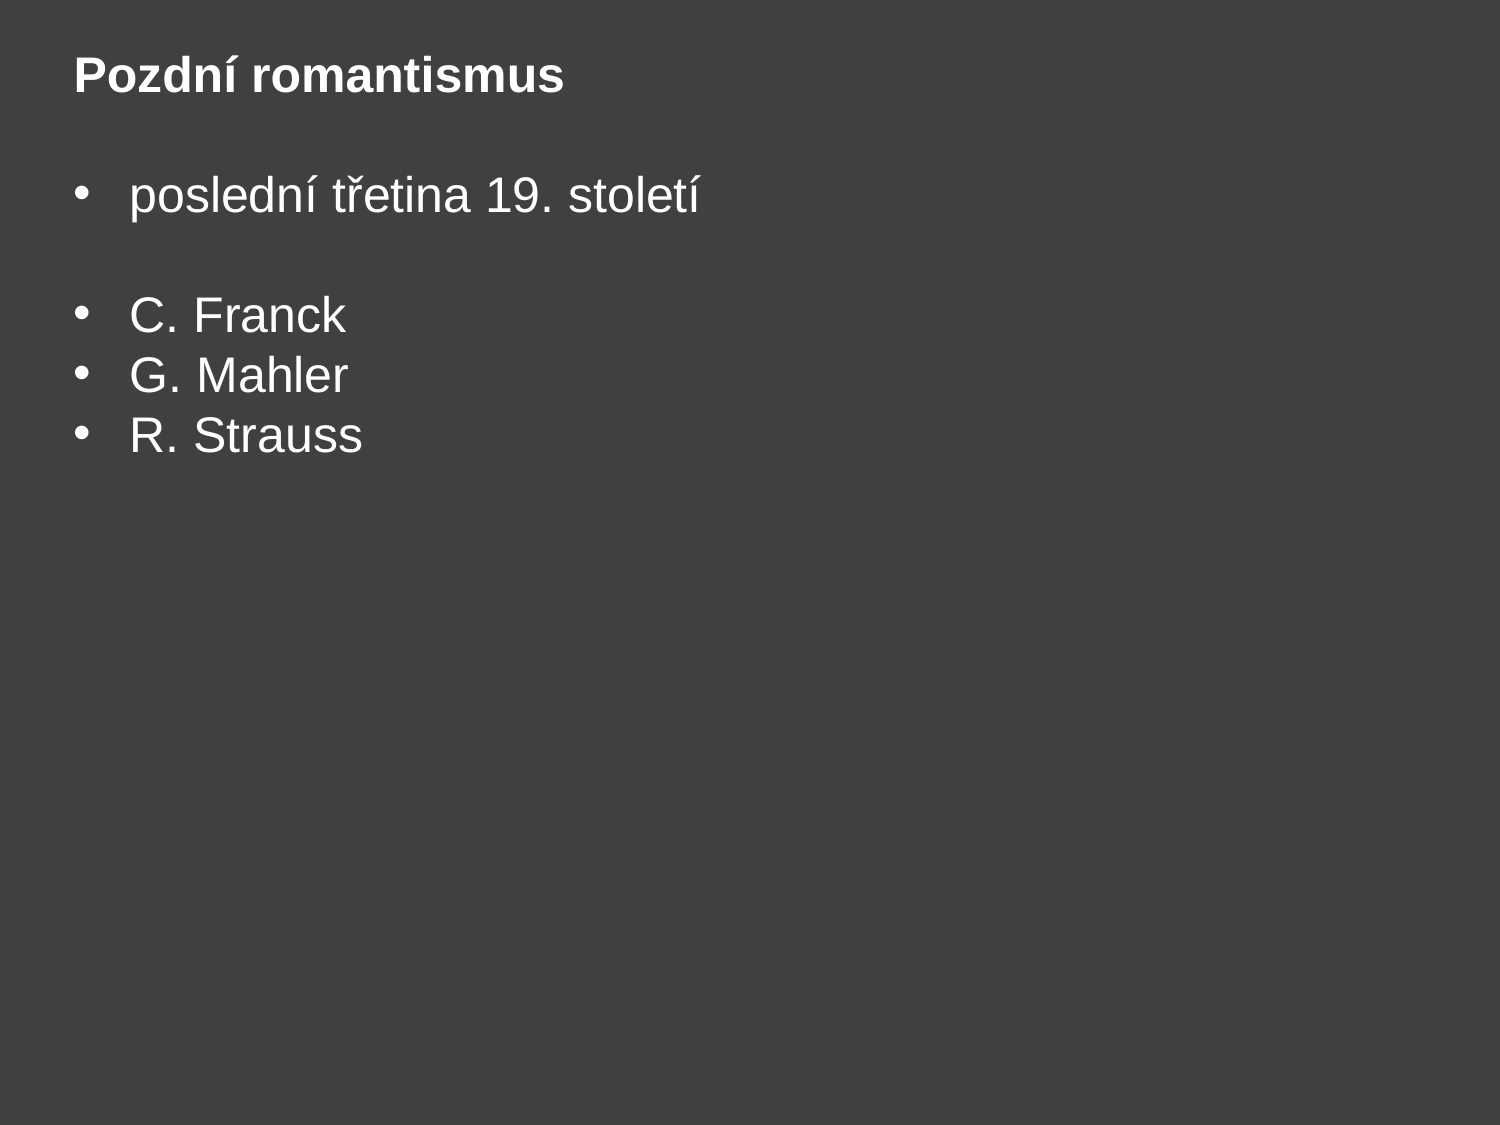

# Pozdní romantismus
poslední třetina 19. století
C. Franck
G. Mahler
R. Strauss